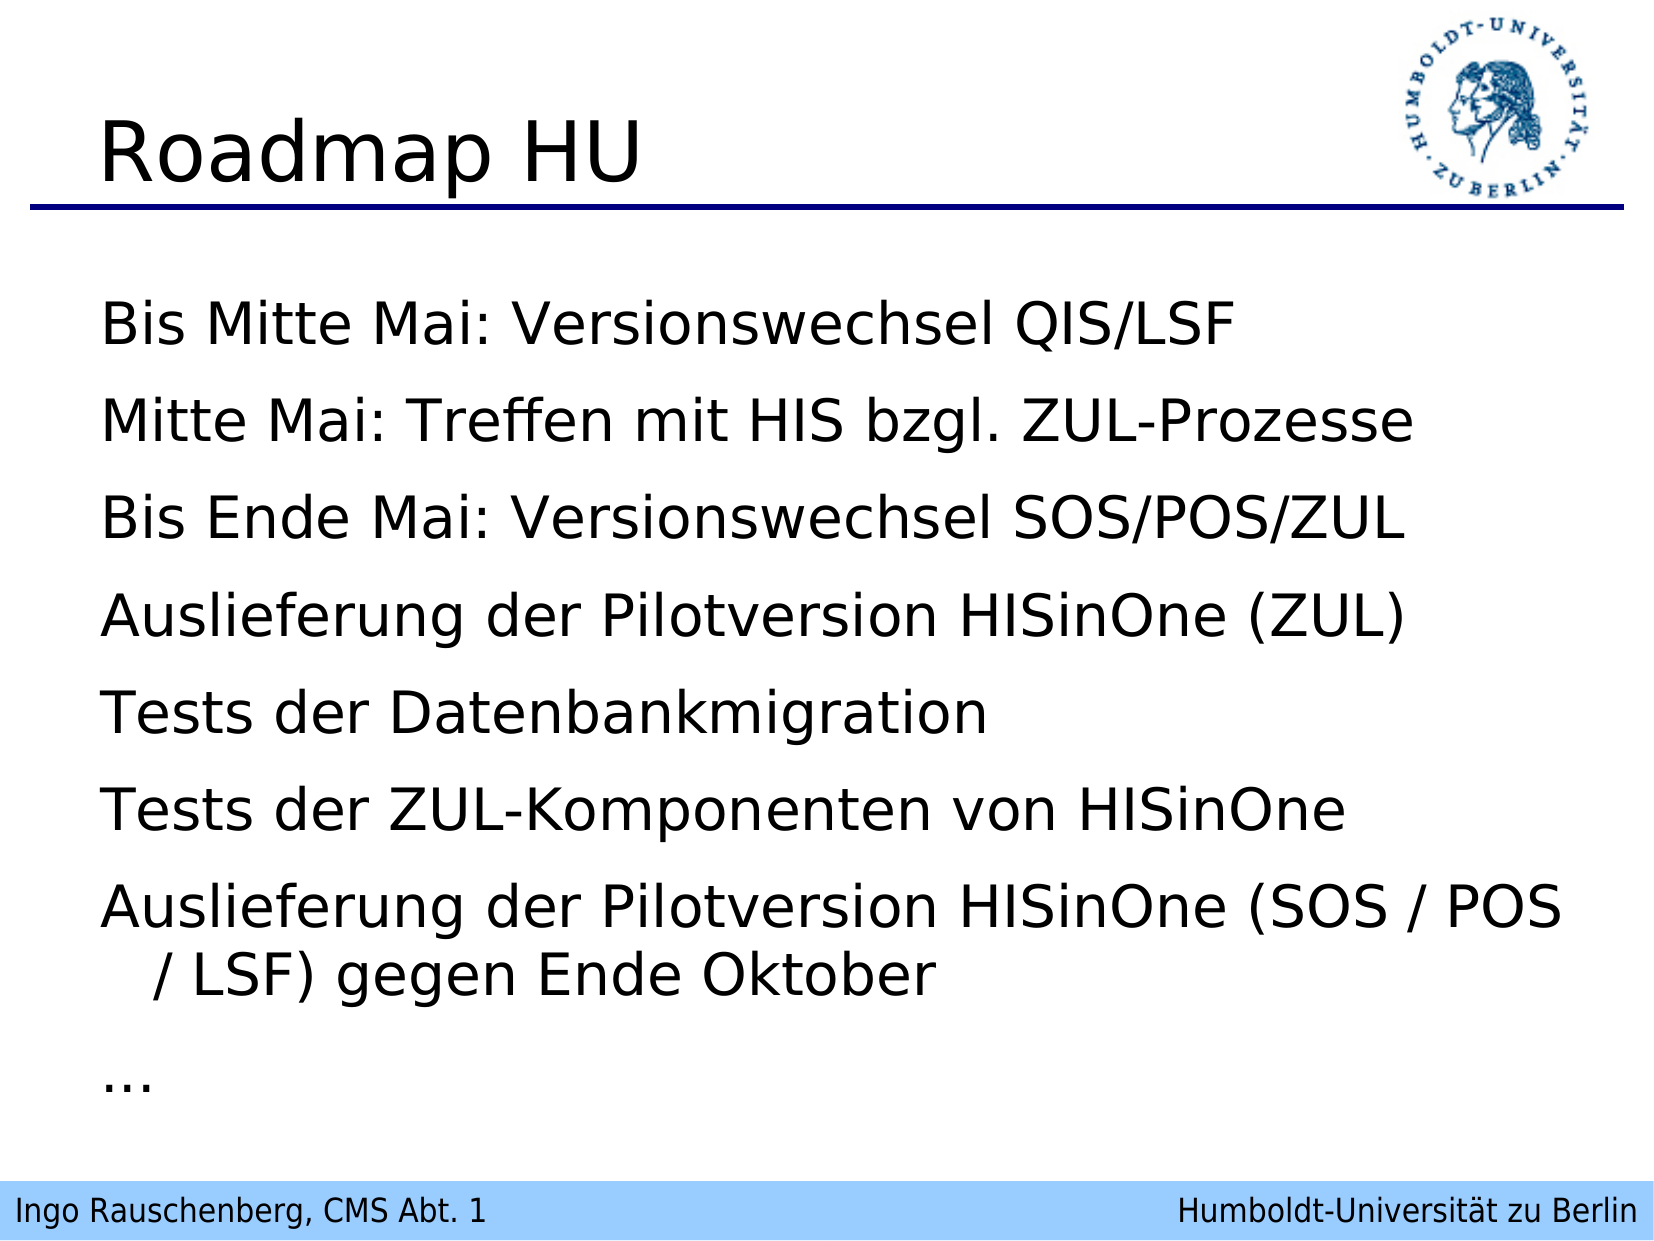

# Roadmap HU
Bis Mitte Mai: Versionswechsel QIS/LSF
Mitte Mai: Treffen mit HIS bzgl. ZUL-Prozesse
Bis Ende Mai: Versionswechsel SOS/POS/ZUL
Auslieferung der Pilotversion HISinOne (ZUL)
Tests der Datenbankmigration
Tests der ZUL-Komponenten von HISinOne
Auslieferung der Pilotversion HISinOne (SOS / POS / LSF) gegen Ende Oktober
...
Ingo Rauschenberg, CMS Abt. 1
Humboldt-Universität zu Berlin